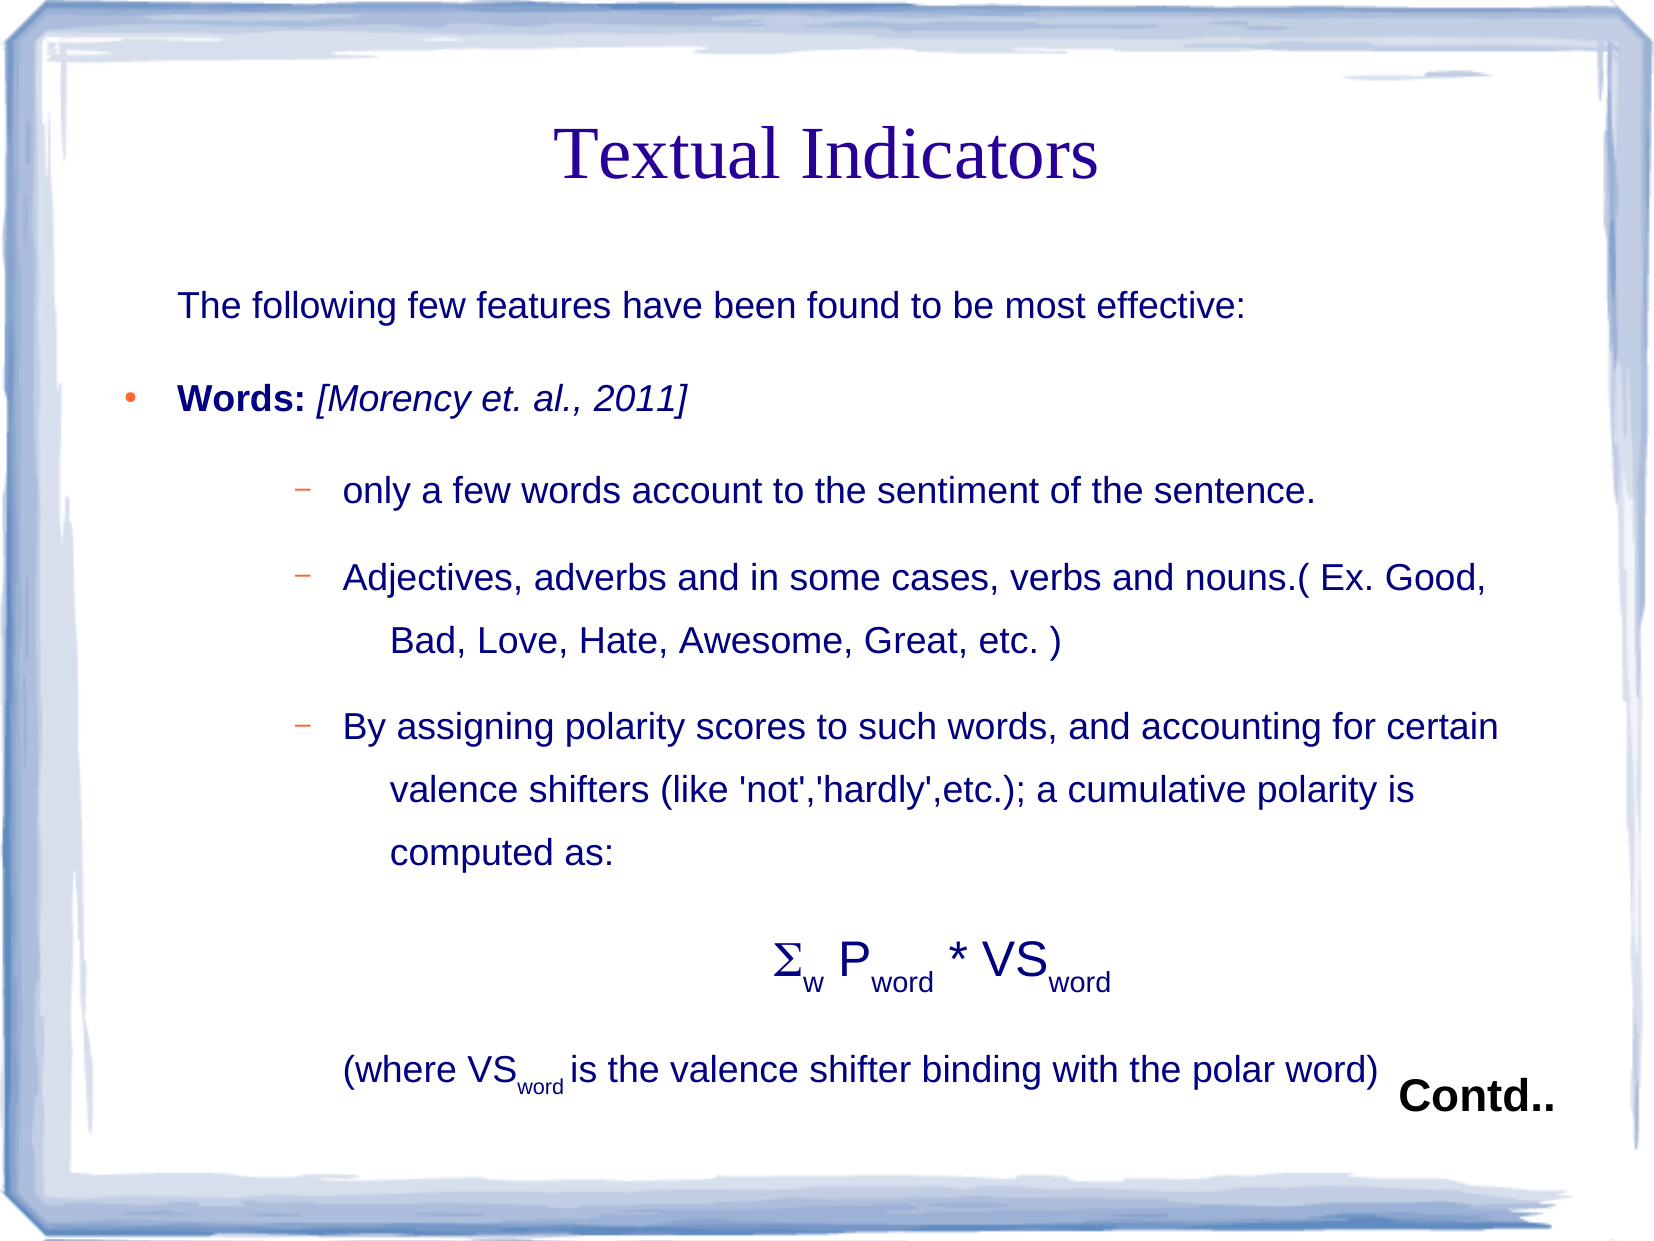

# Textual Indicators
The following few features have been found to be most effective:
Words: [Morency et. al., 2011]
only a few words account to the sentiment of the sentence.
Adjectives, adverbs and in some cases, verbs and nouns.( Ex. Good, Bad, Love, Hate, Awesome, Great, etc. )
By assigning polarity scores to such words, and accounting for certain valence shifters (like 'not','hardly',etc.); a cumulative polarity is computed as:
Sw Pword * VSword
(where VSword is the valence shifter binding with the polar word)
Contd..